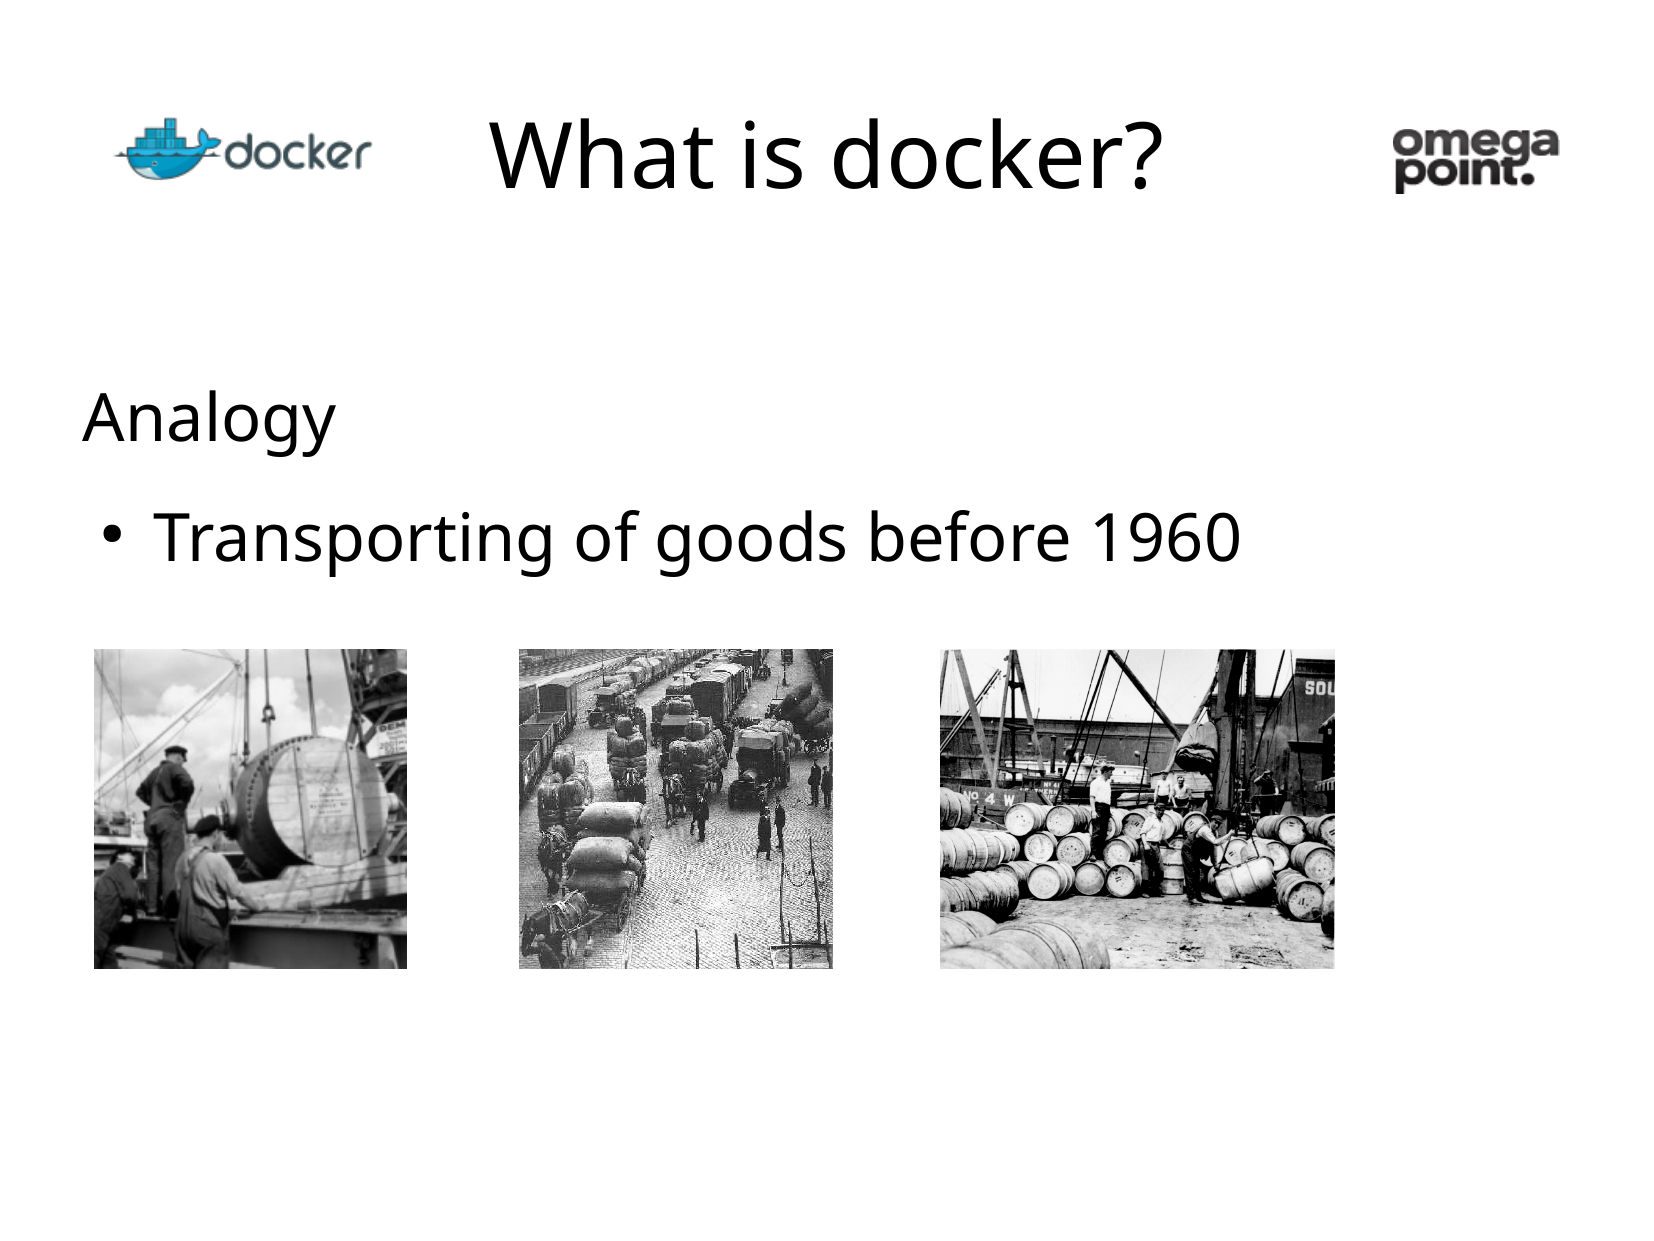

# What is docker?
Analogy
Transporting of goods before 1960